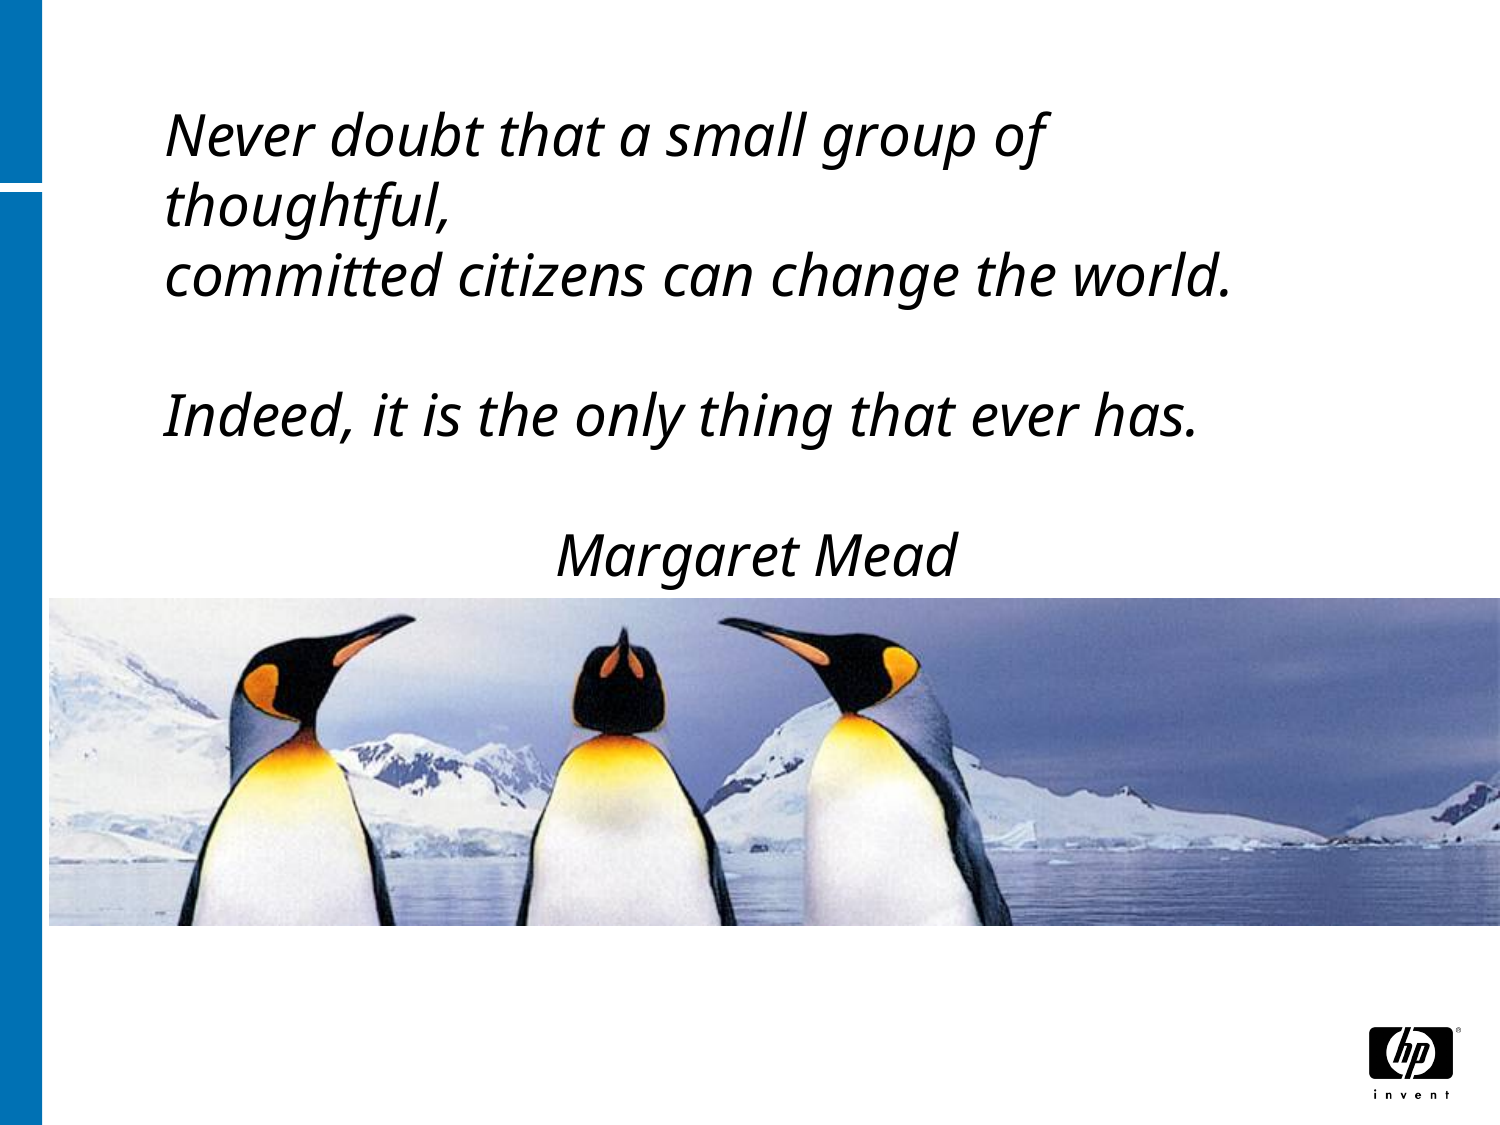

Never doubt that a small group of thoughtful,
committed citizens can change the world.
Indeed, it is the only thing that ever has.
					 Margaret Mead